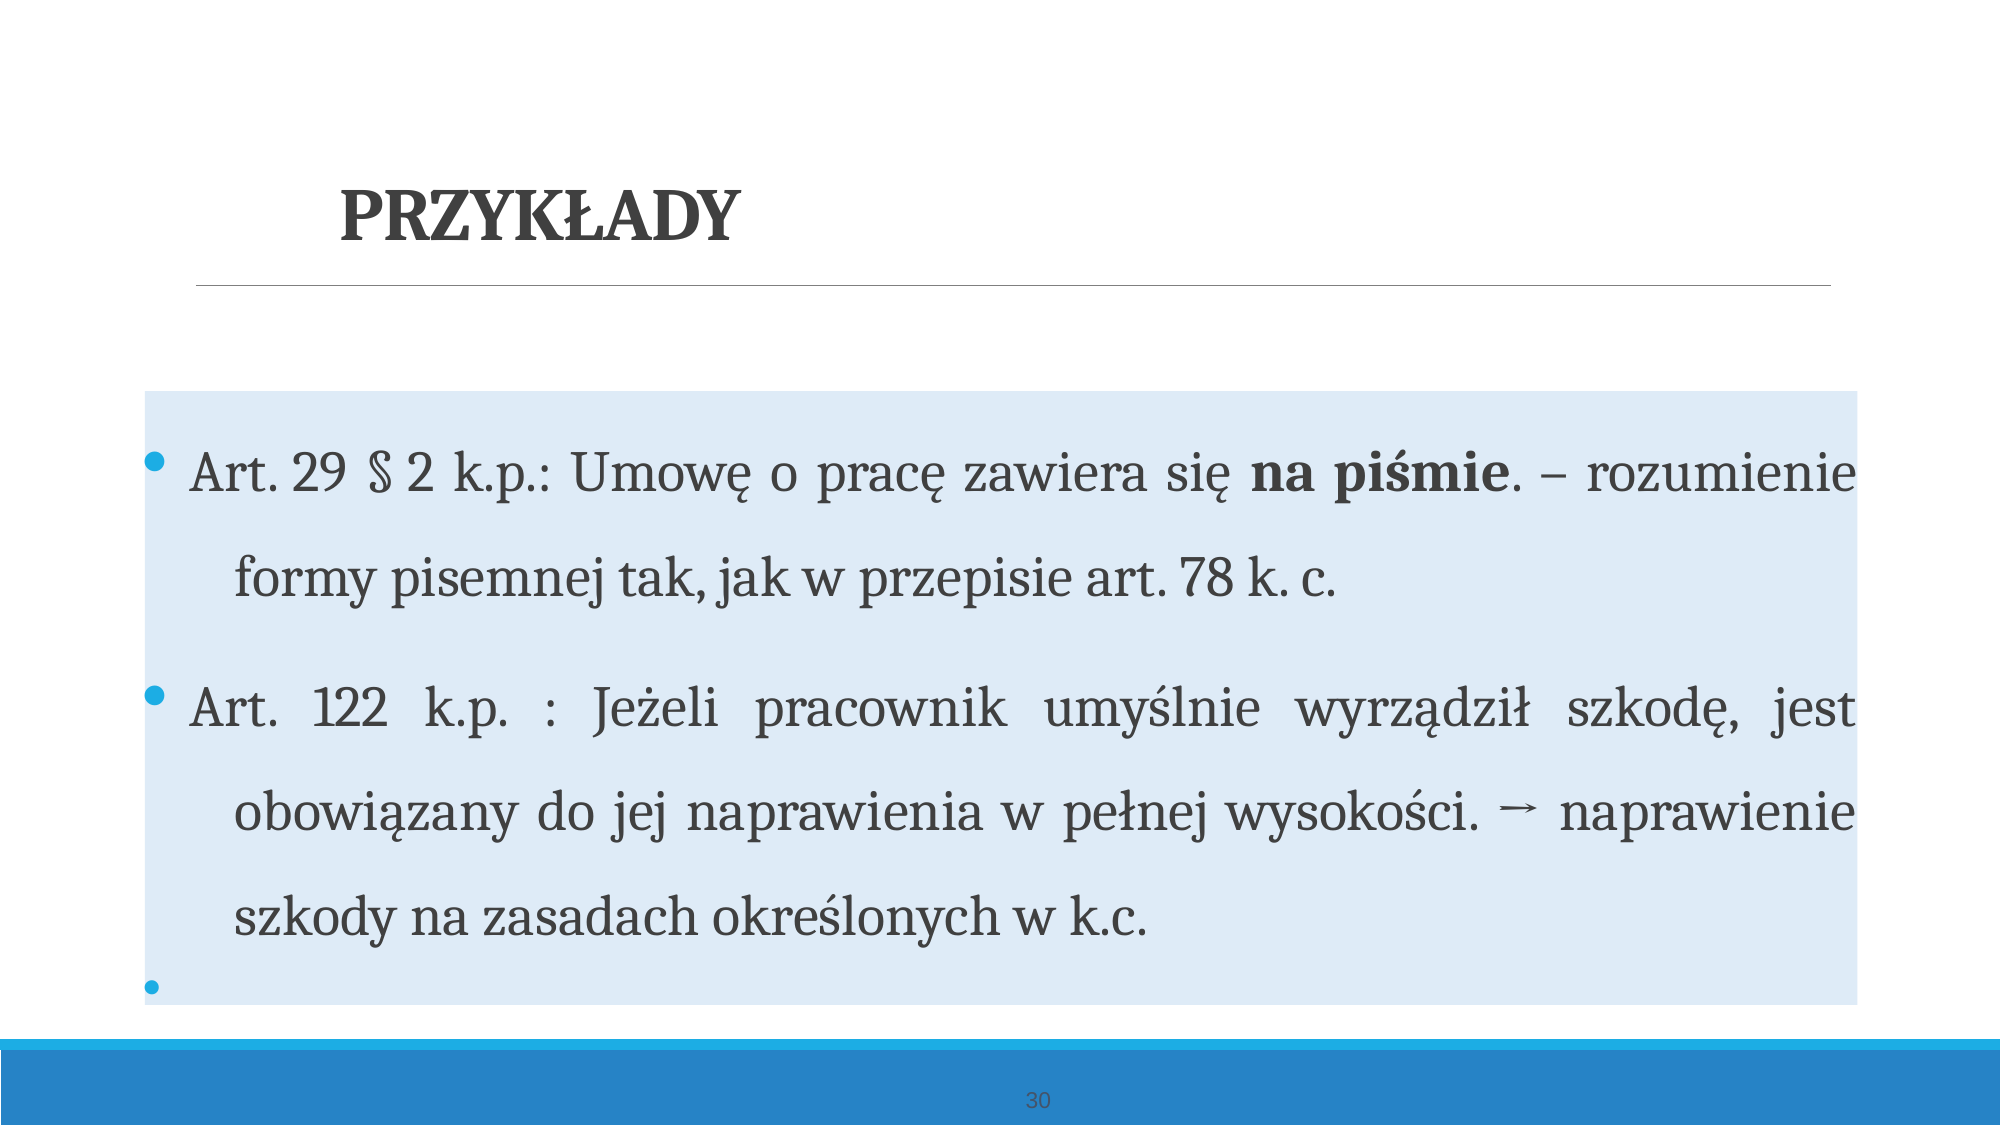

# PRZYKŁADY
Art. 29 § 2 k.p.: Umowę o pracę zawiera się na piśmie. – rozumienie formy pisemnej tak, jak w przepisie art. 78 k. c.
Art. 122 k.p. : Jeżeli pracownik umyślnie wyrządził szkodę, jest obowiązany do jej naprawienia w pełnej wysokości. → naprawienie szkody na zasadach określonych w k.c.